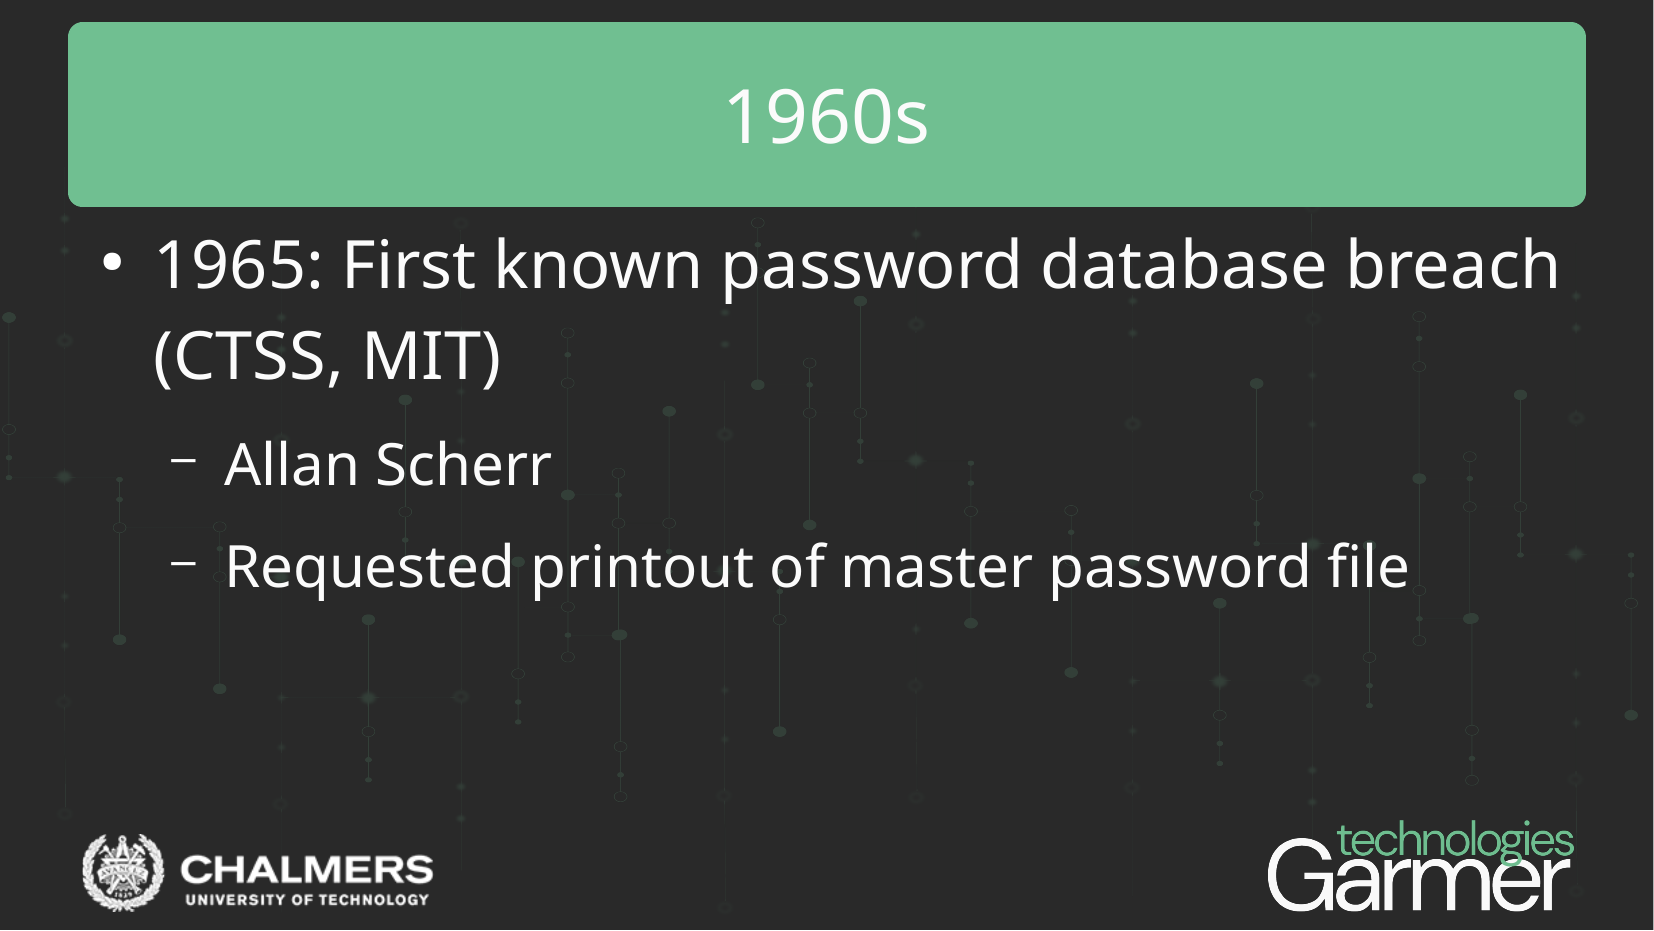

# 1960s
1965: First known password database breach (CTSS, MIT)
Allan Scherr
Requested printout of master password file